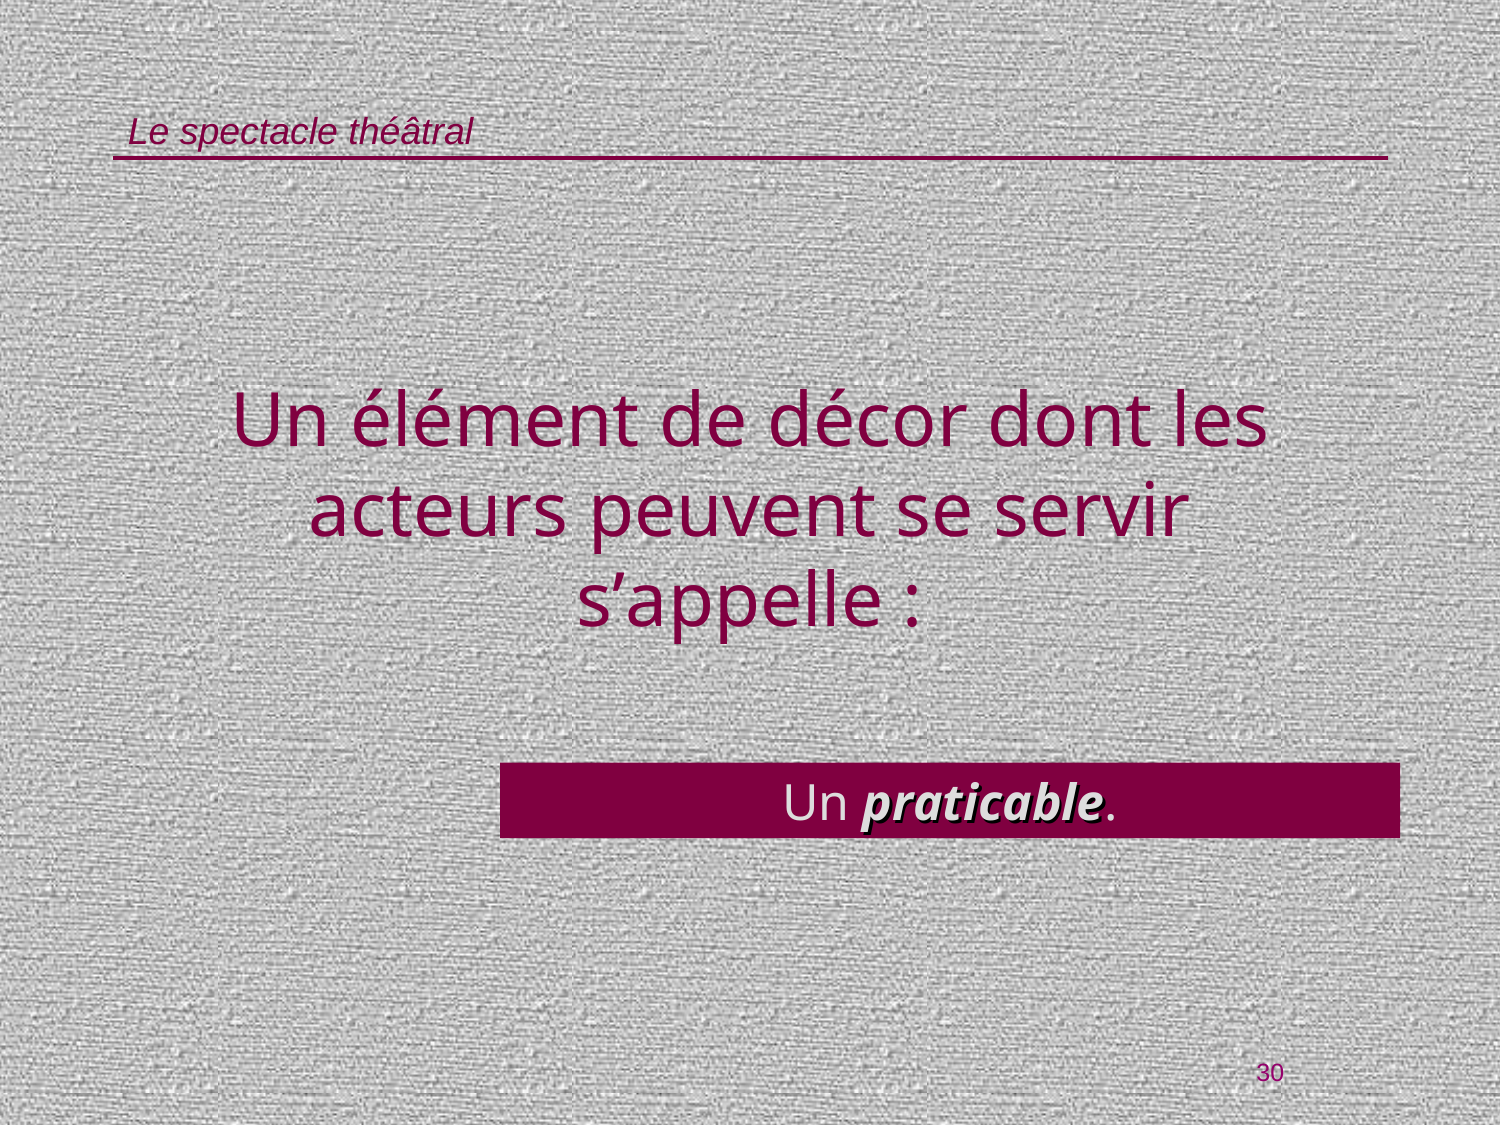

Un élément de décor dont les acteurs peuvent se servir s’appelle :
Un praticable.
30